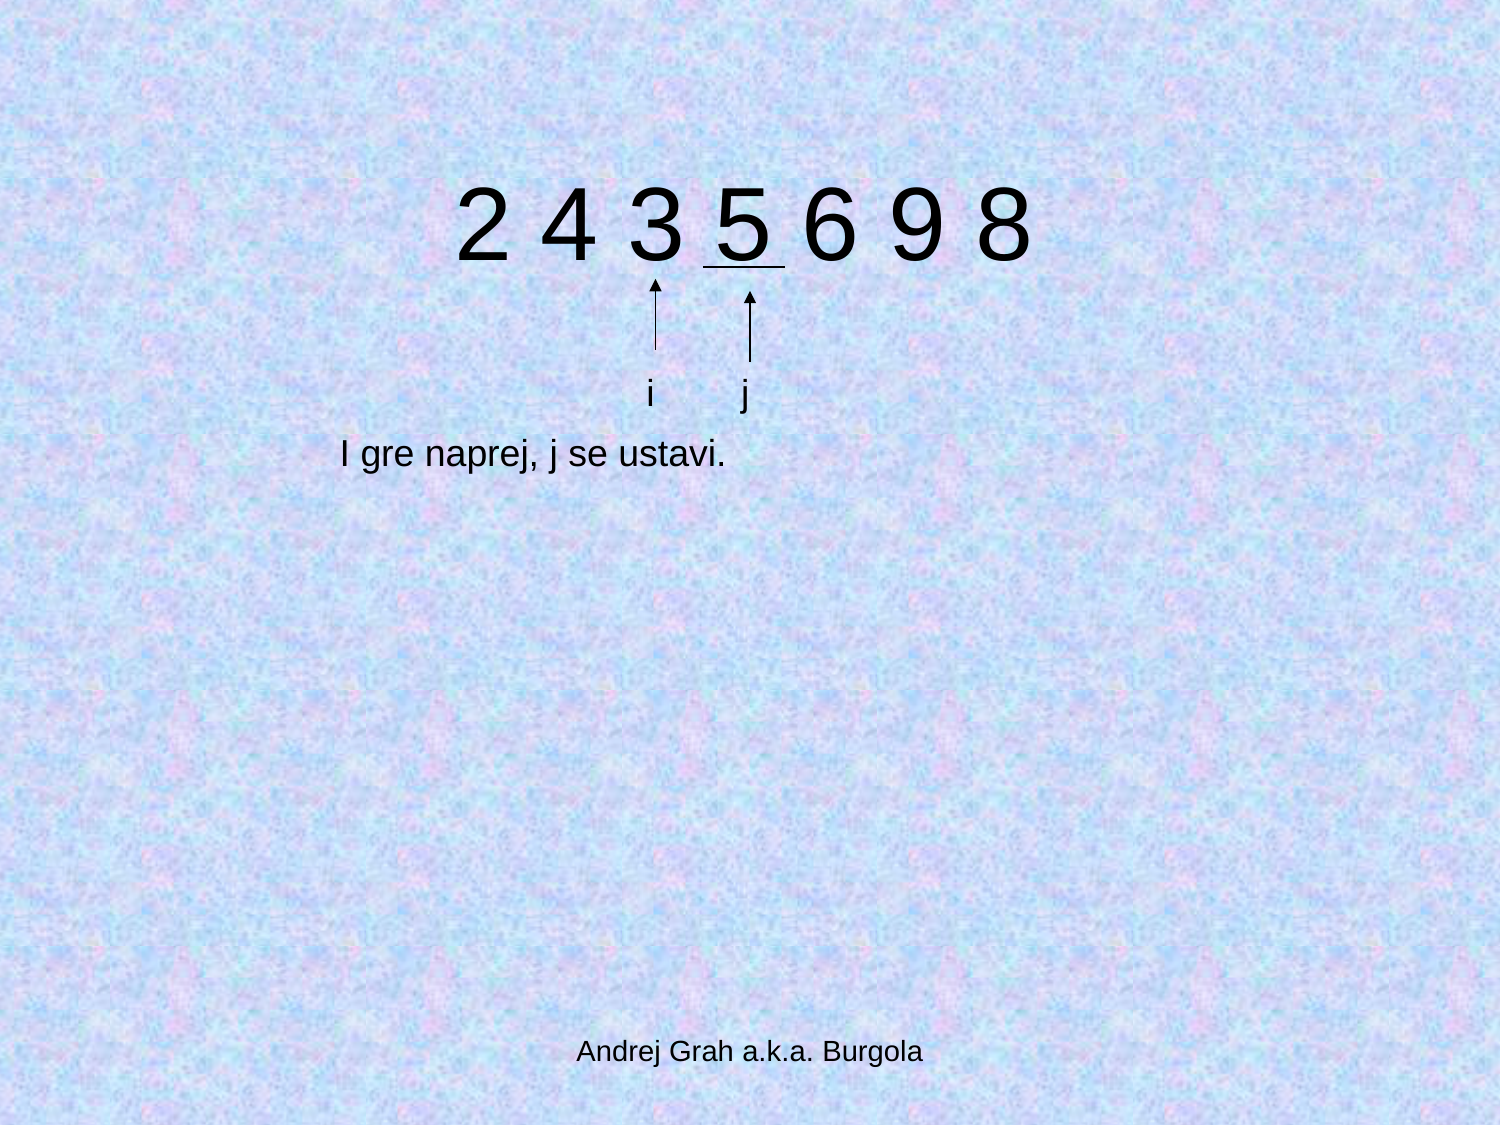

2 4 3 5 6 9 8
i
j
I gre naprej, j se ustavi.
Andrej Grah a.k.a. Burgola